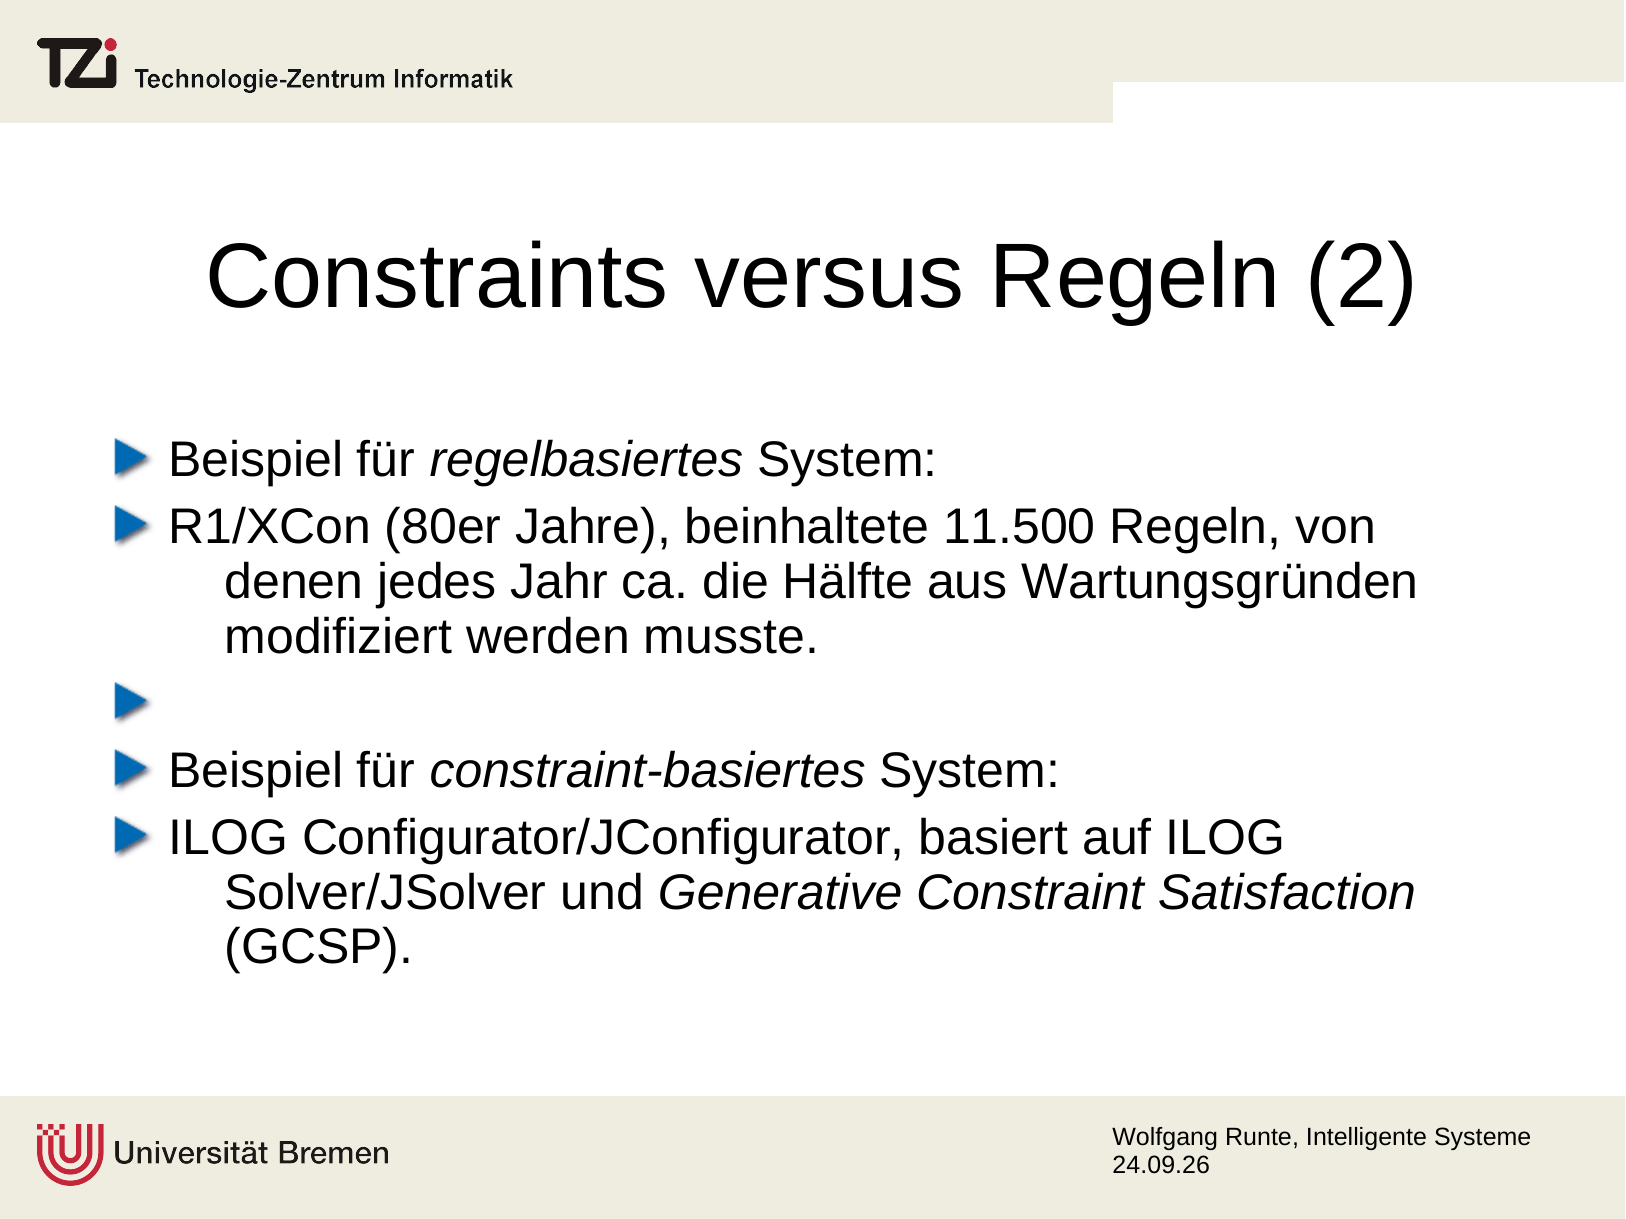

# Constraints versus Regeln (2)
Beispiel für regelbasiertes System:
R1/XCon (80er Jahre), beinhaltete 11.500 Regeln, von denen jedes Jahr ca. die Hälfte aus Wartungsgründen modifiziert werden musste.
Beispiel für constraint-basiertes System:
ILOG Configurator/JConfigurator, basiert auf ILOG Solver/JSolver und Generative Constraint Satisfaction (GCSP).